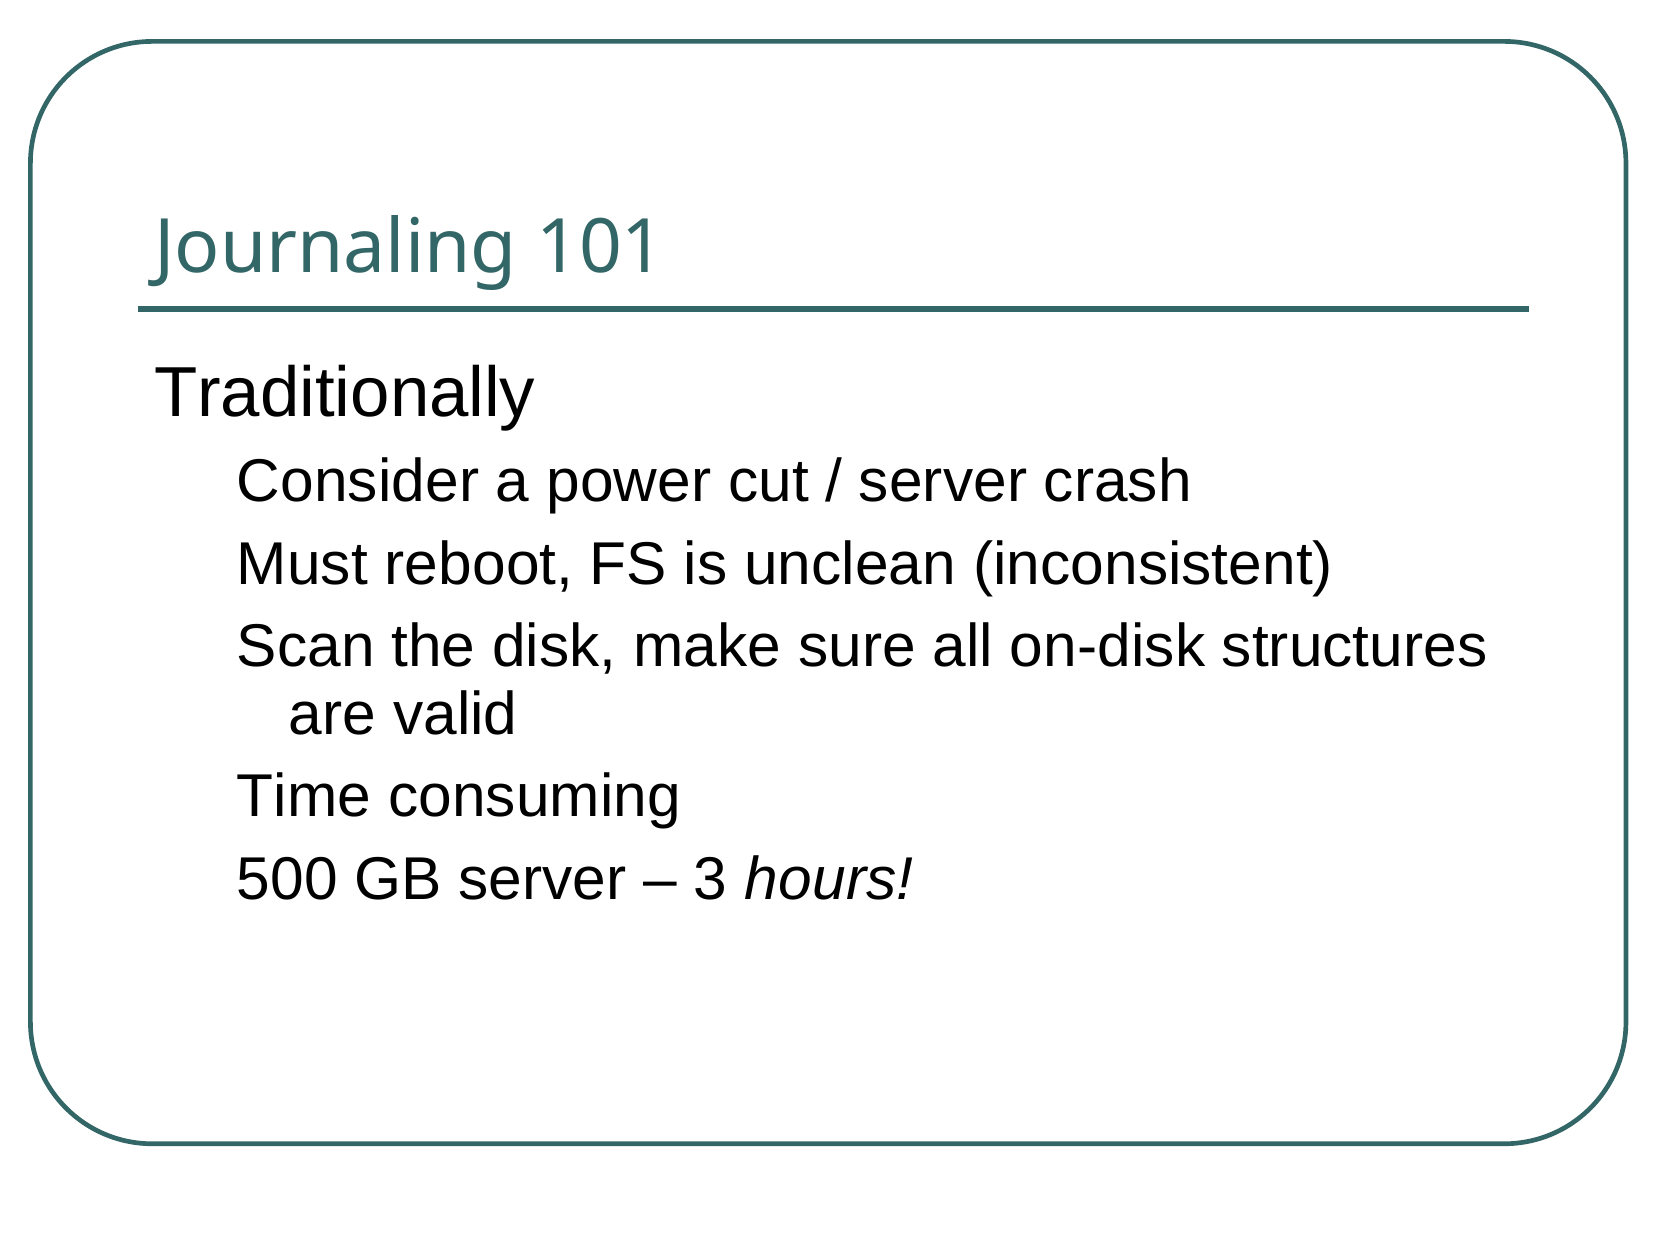

# Journaling 101
Traditionally
Consider a power cut / server crash
Must reboot, FS is unclean (inconsistent)
Scan the disk, make sure all on-disk structures are valid
Time consuming
500 GB server – 3 hours!